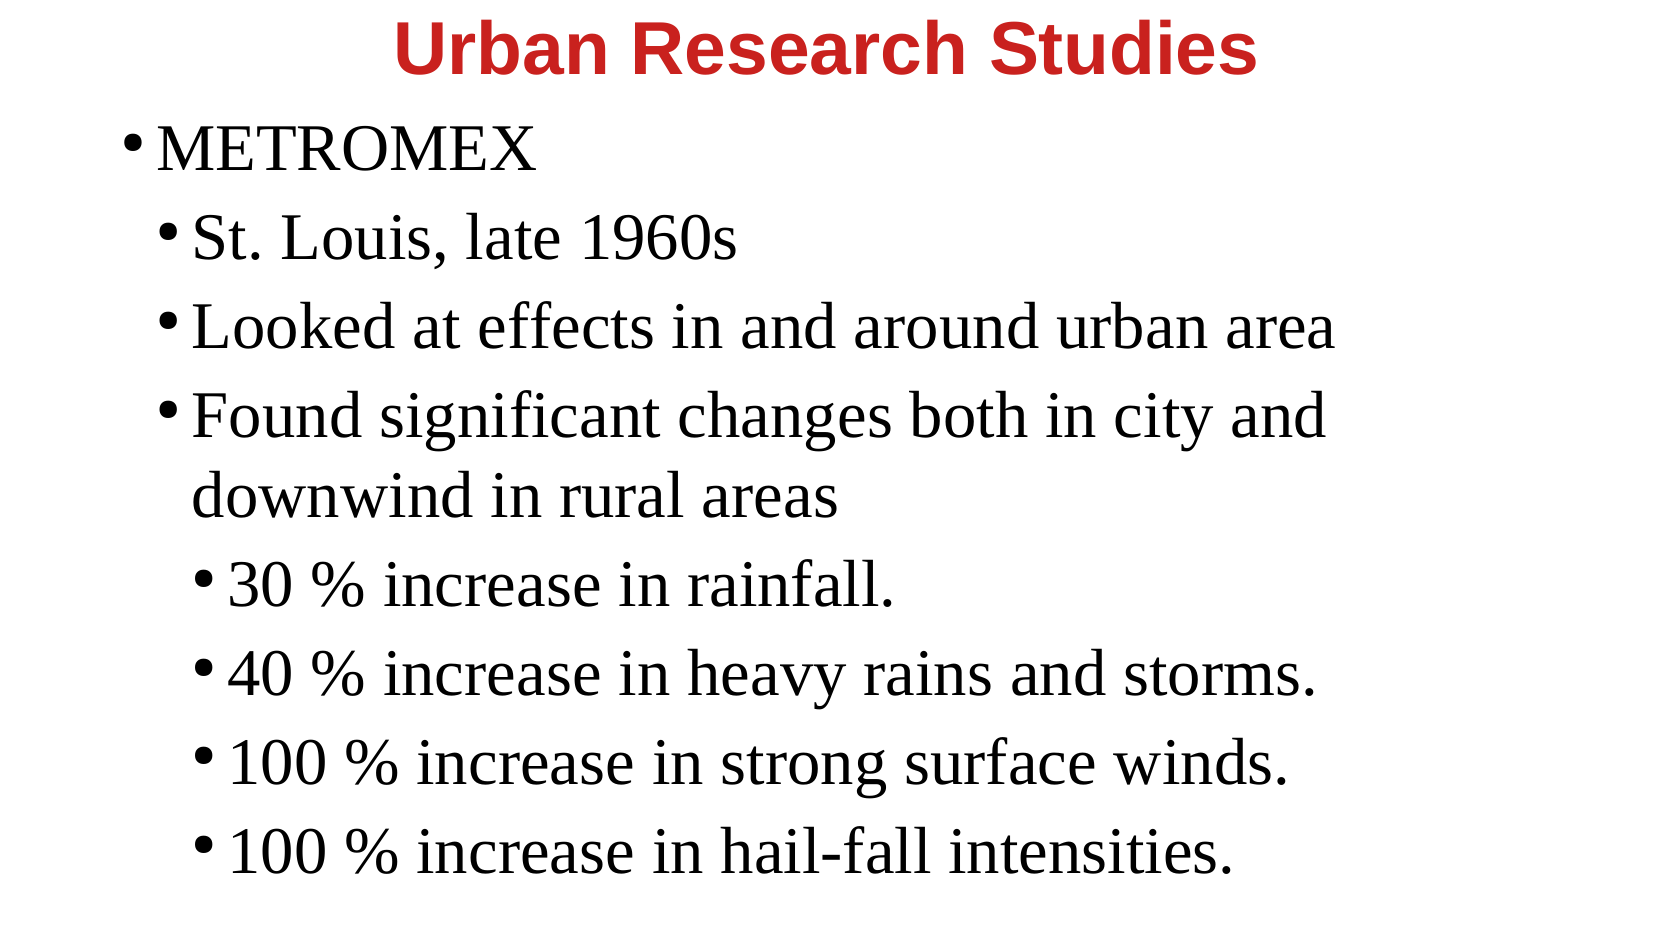

# Urban Research Studies
METROMEX
St. Louis, late 1960s
Looked at effects in and around urban area
Found significant changes both in city and downwind in rural areas
30 % increase in rainfall.
40 % increase in heavy rains and storms.
100 % increase in strong surface winds.
100 % increase in hail-fall intensities.